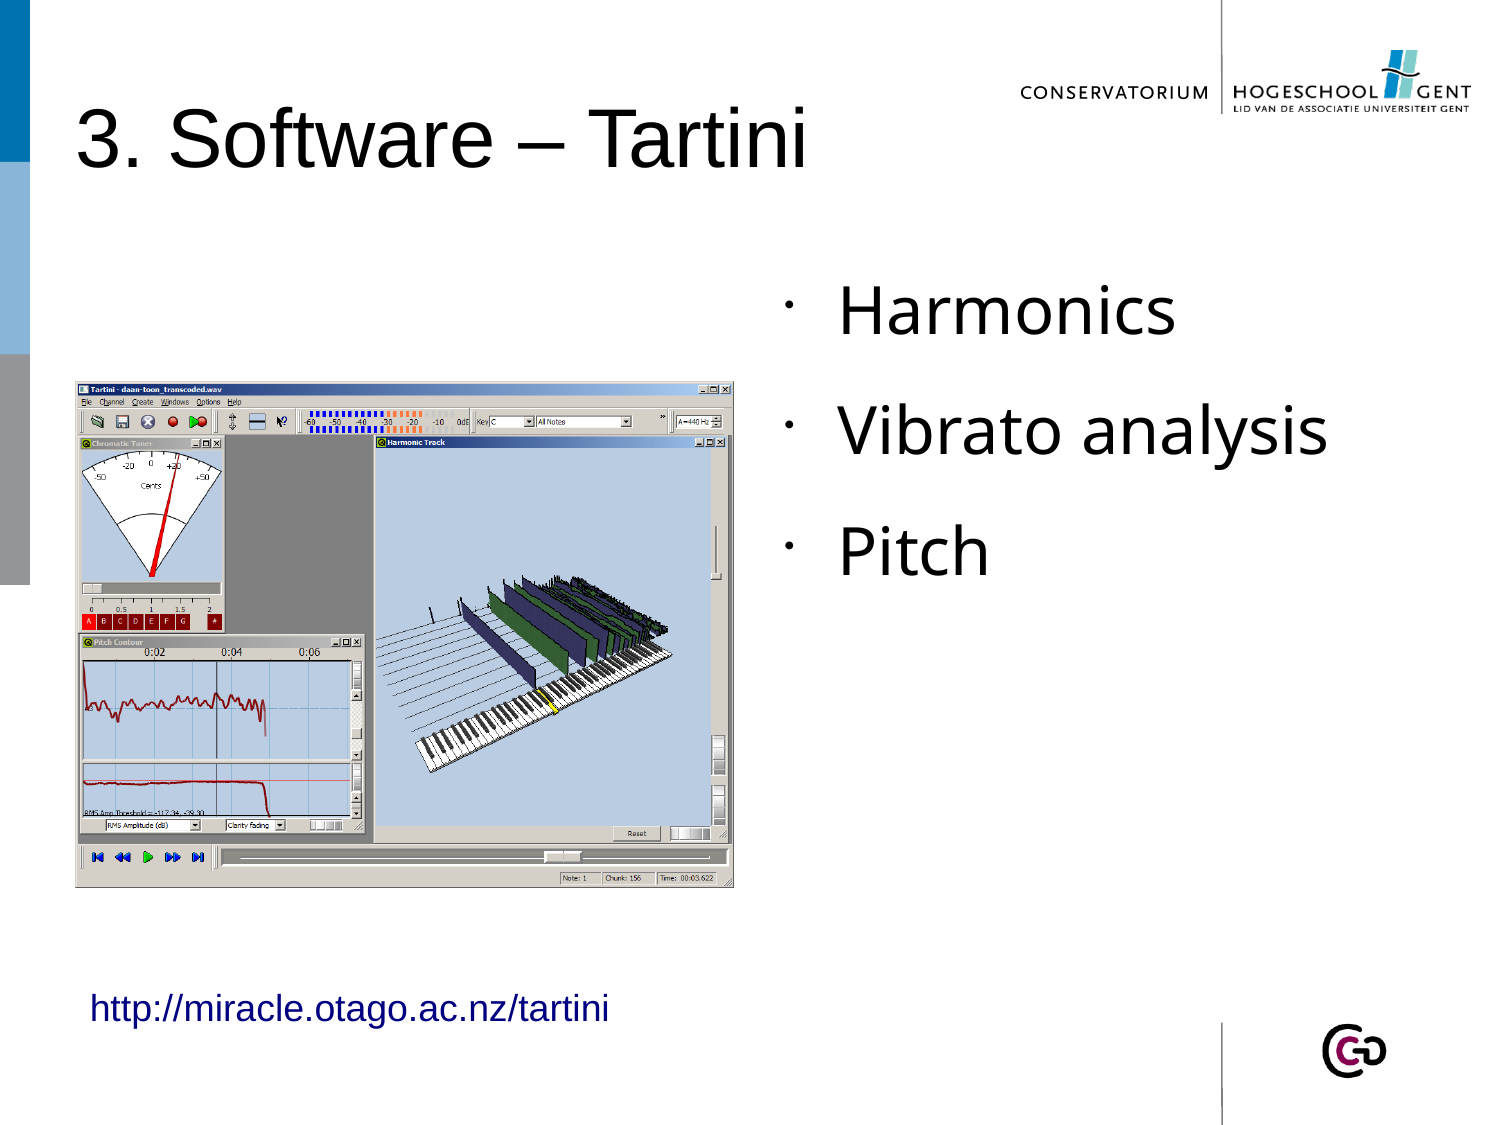

# 3. Software – Tartini
Harmonics
Vibrato analysis
Pitch
http://miracle.otago.ac.nz/tartini